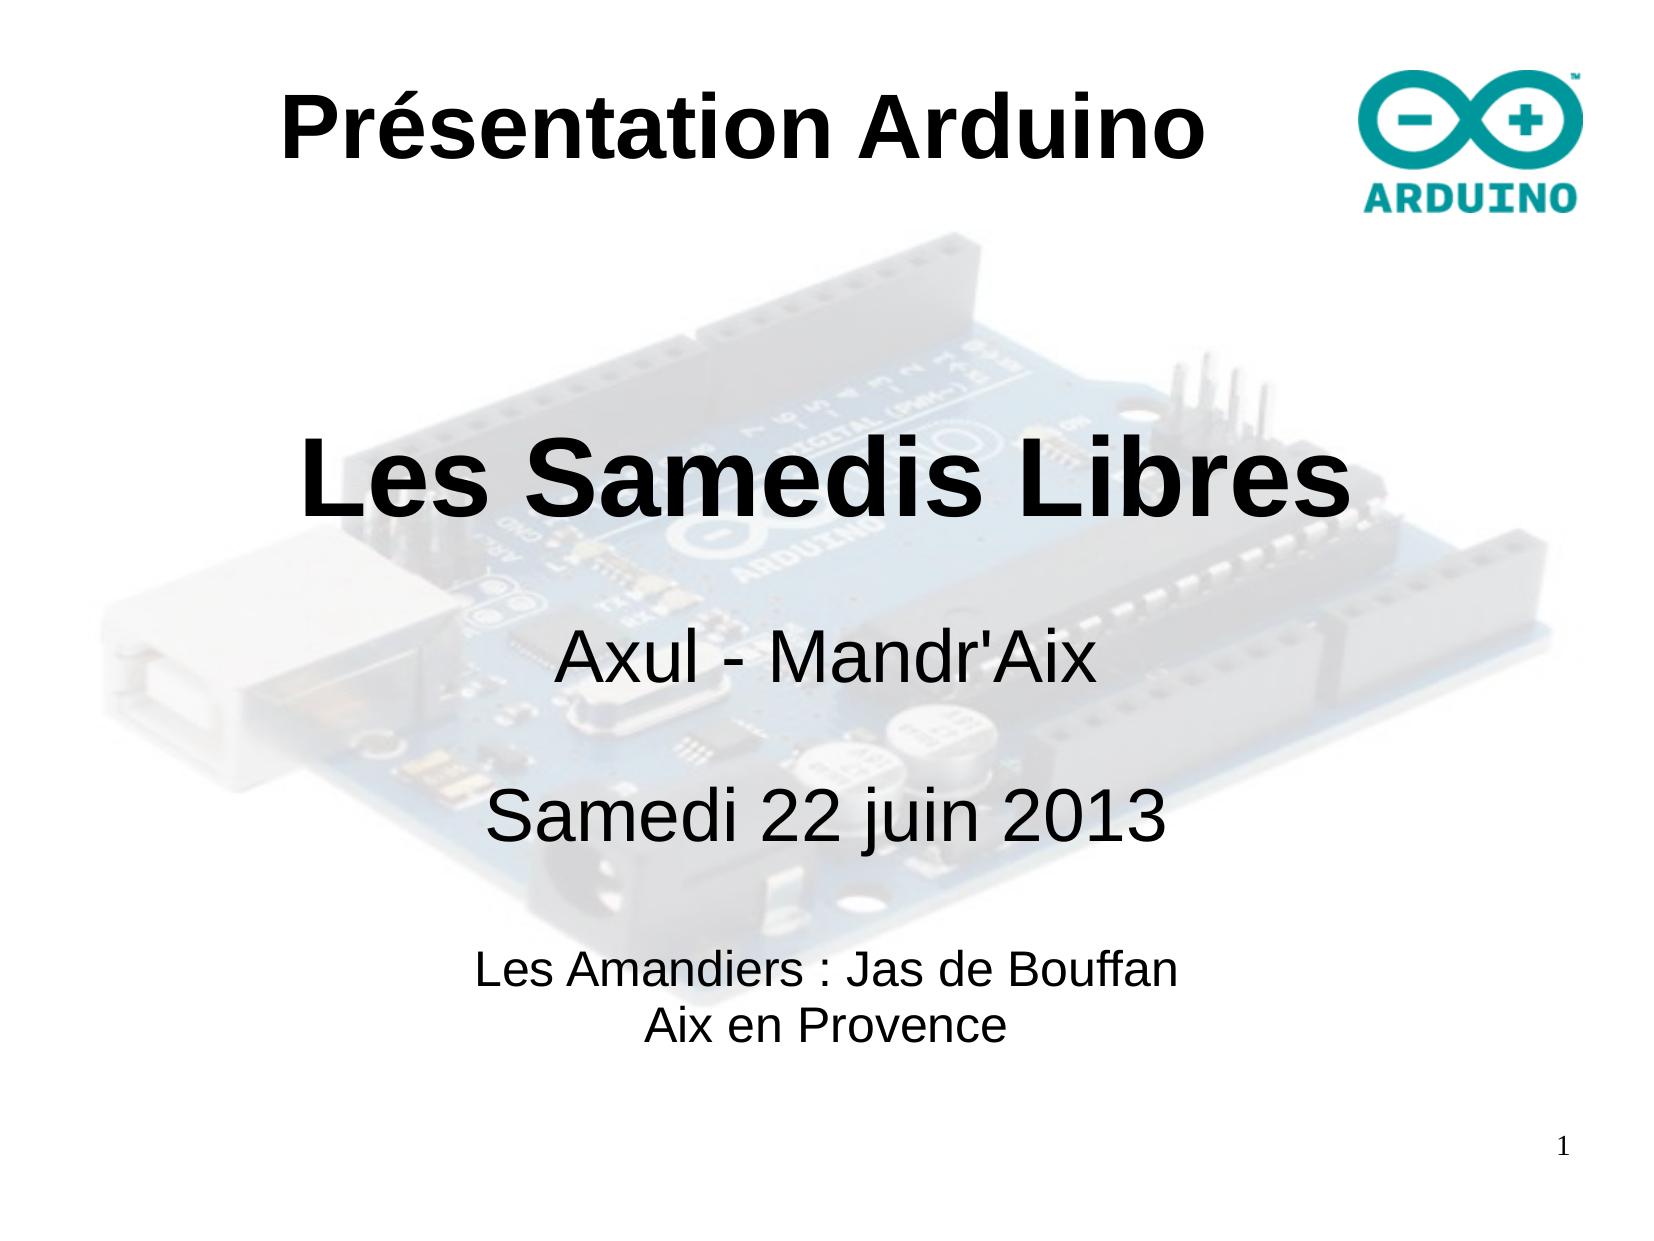

# Présentation Arduino
Les Samedis Libres
Axul - Mandr'Aix
Samedi 22 juin 2013
Les Amandiers : Jas de Bouffan
Aix en Provence
1